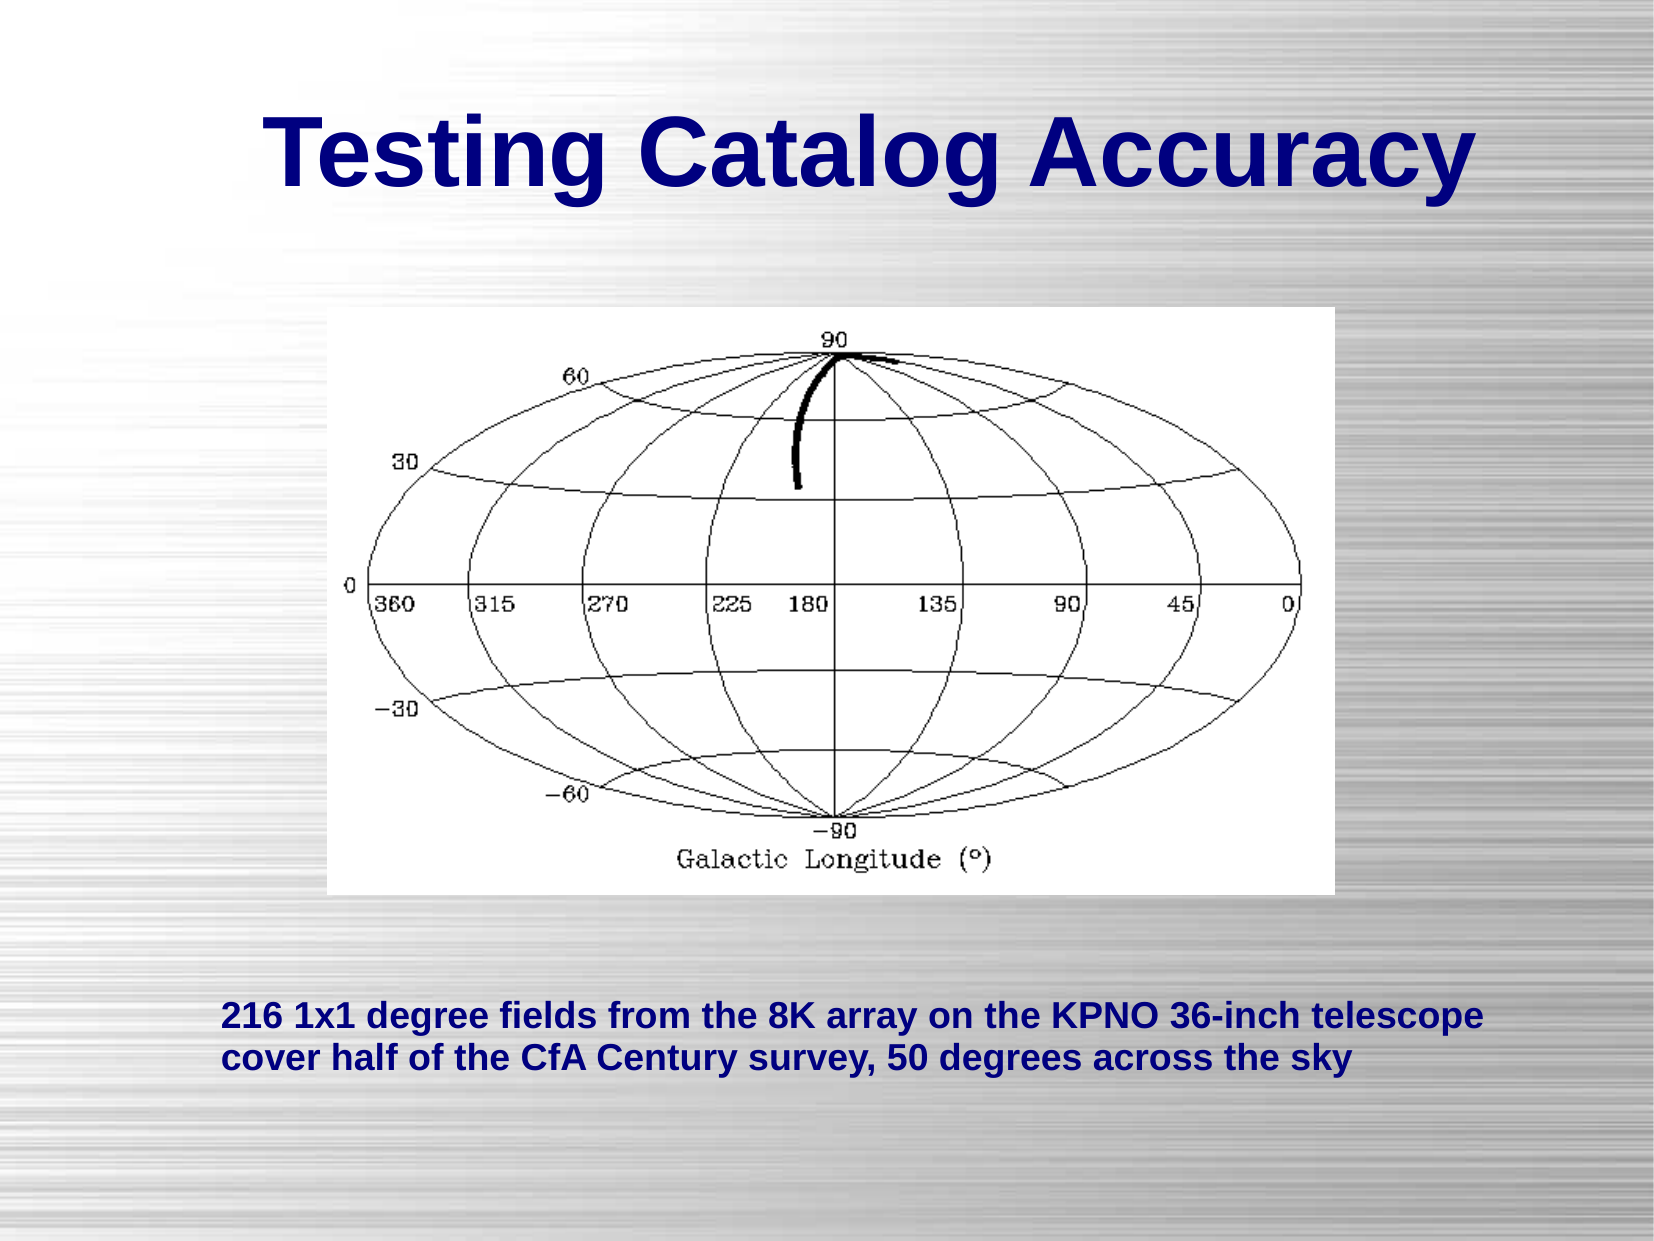

Testing Catalog Accuracy
216 1x1 degree fields from the 8K array on the KPNO 36-inch telescope
cover half of the CfA Century survey, 50 degrees across the sky